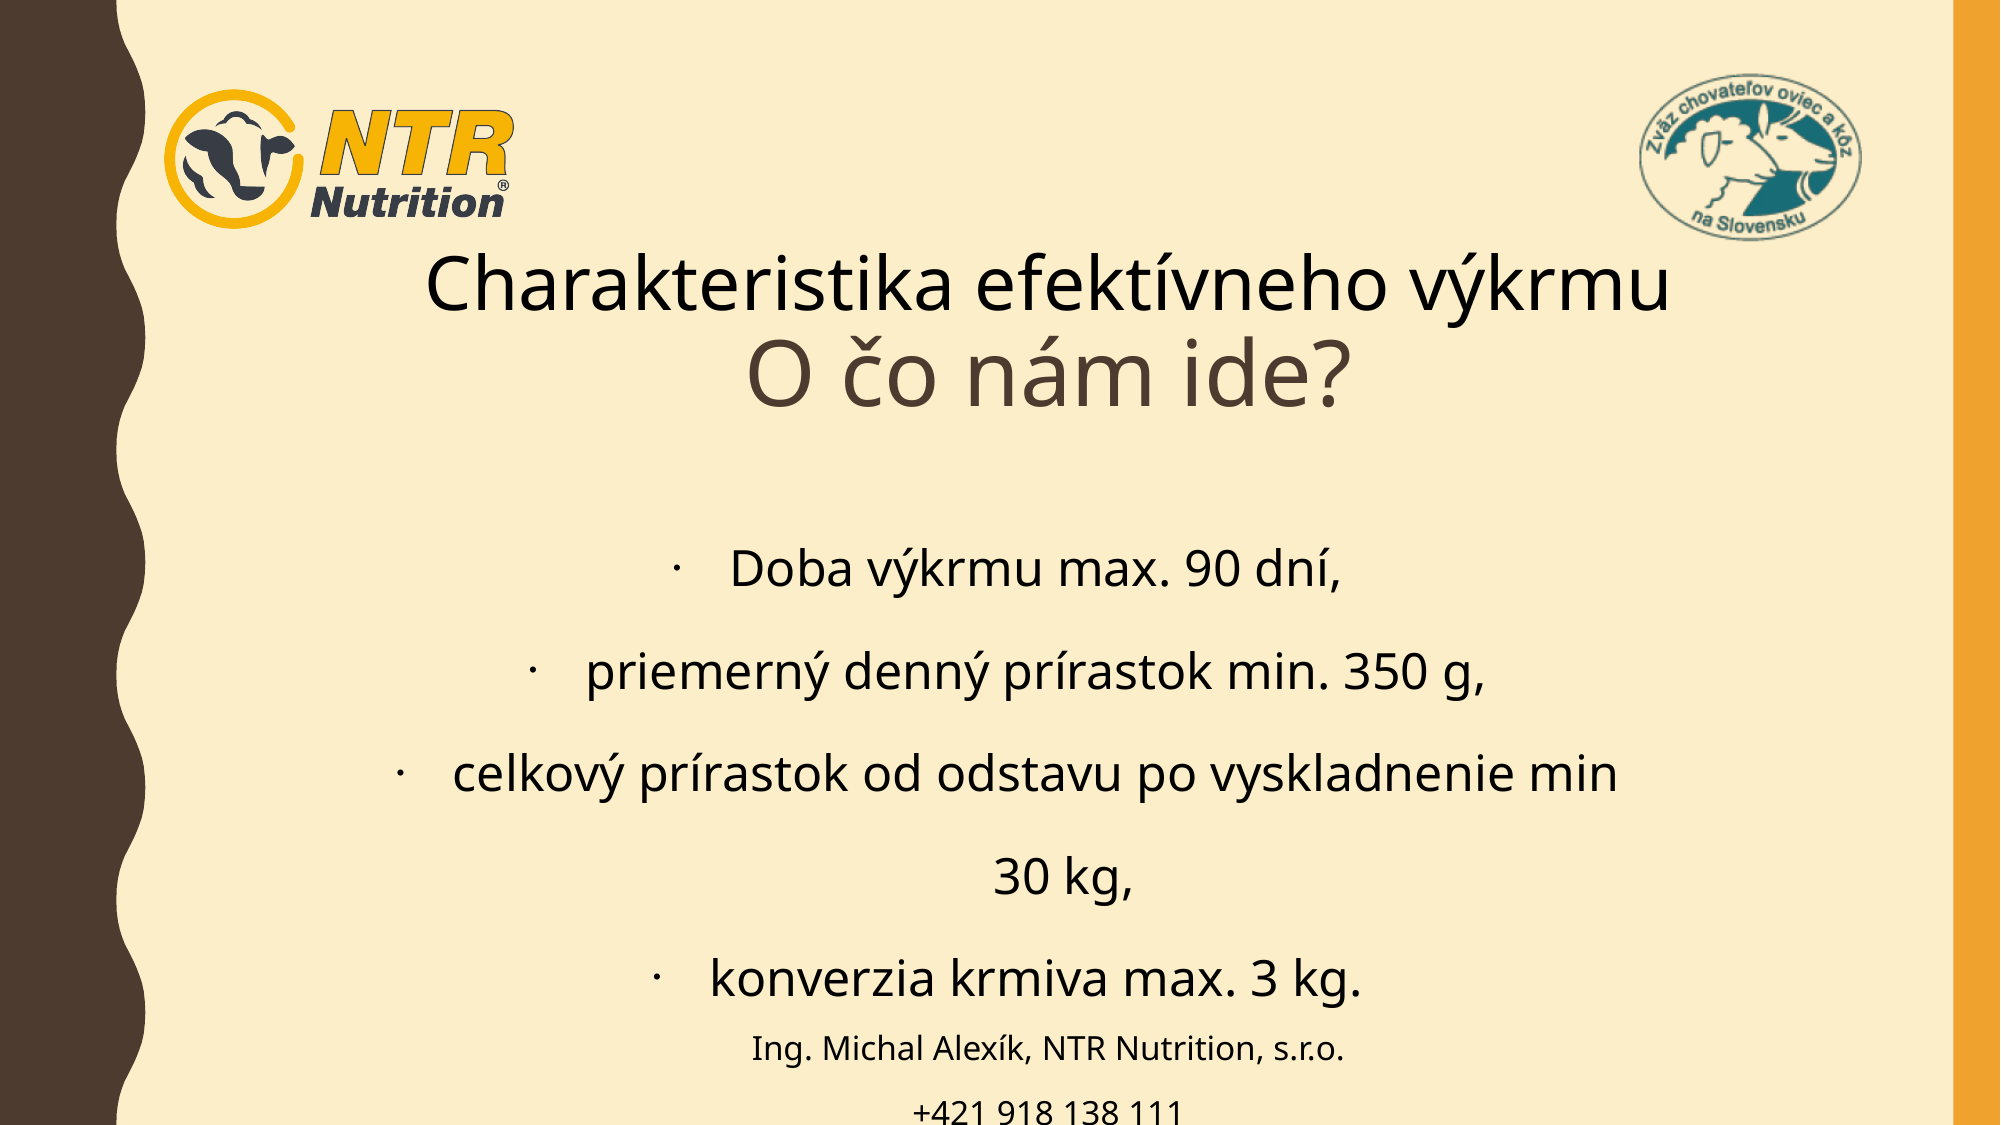

# Charakteristika efektívneho výkrmu O čo nám ide?
Doba výkrmu max. 90 dní,
priemerný denný prírastok min. 350 g,
celkový prírastok od odstavu po vyskladnenie min 30 kg,
konverzia krmiva max. 3 kg.
Ing. Michal Alexík, NTR Nutrition, s.r.o.
+421 918 138 111